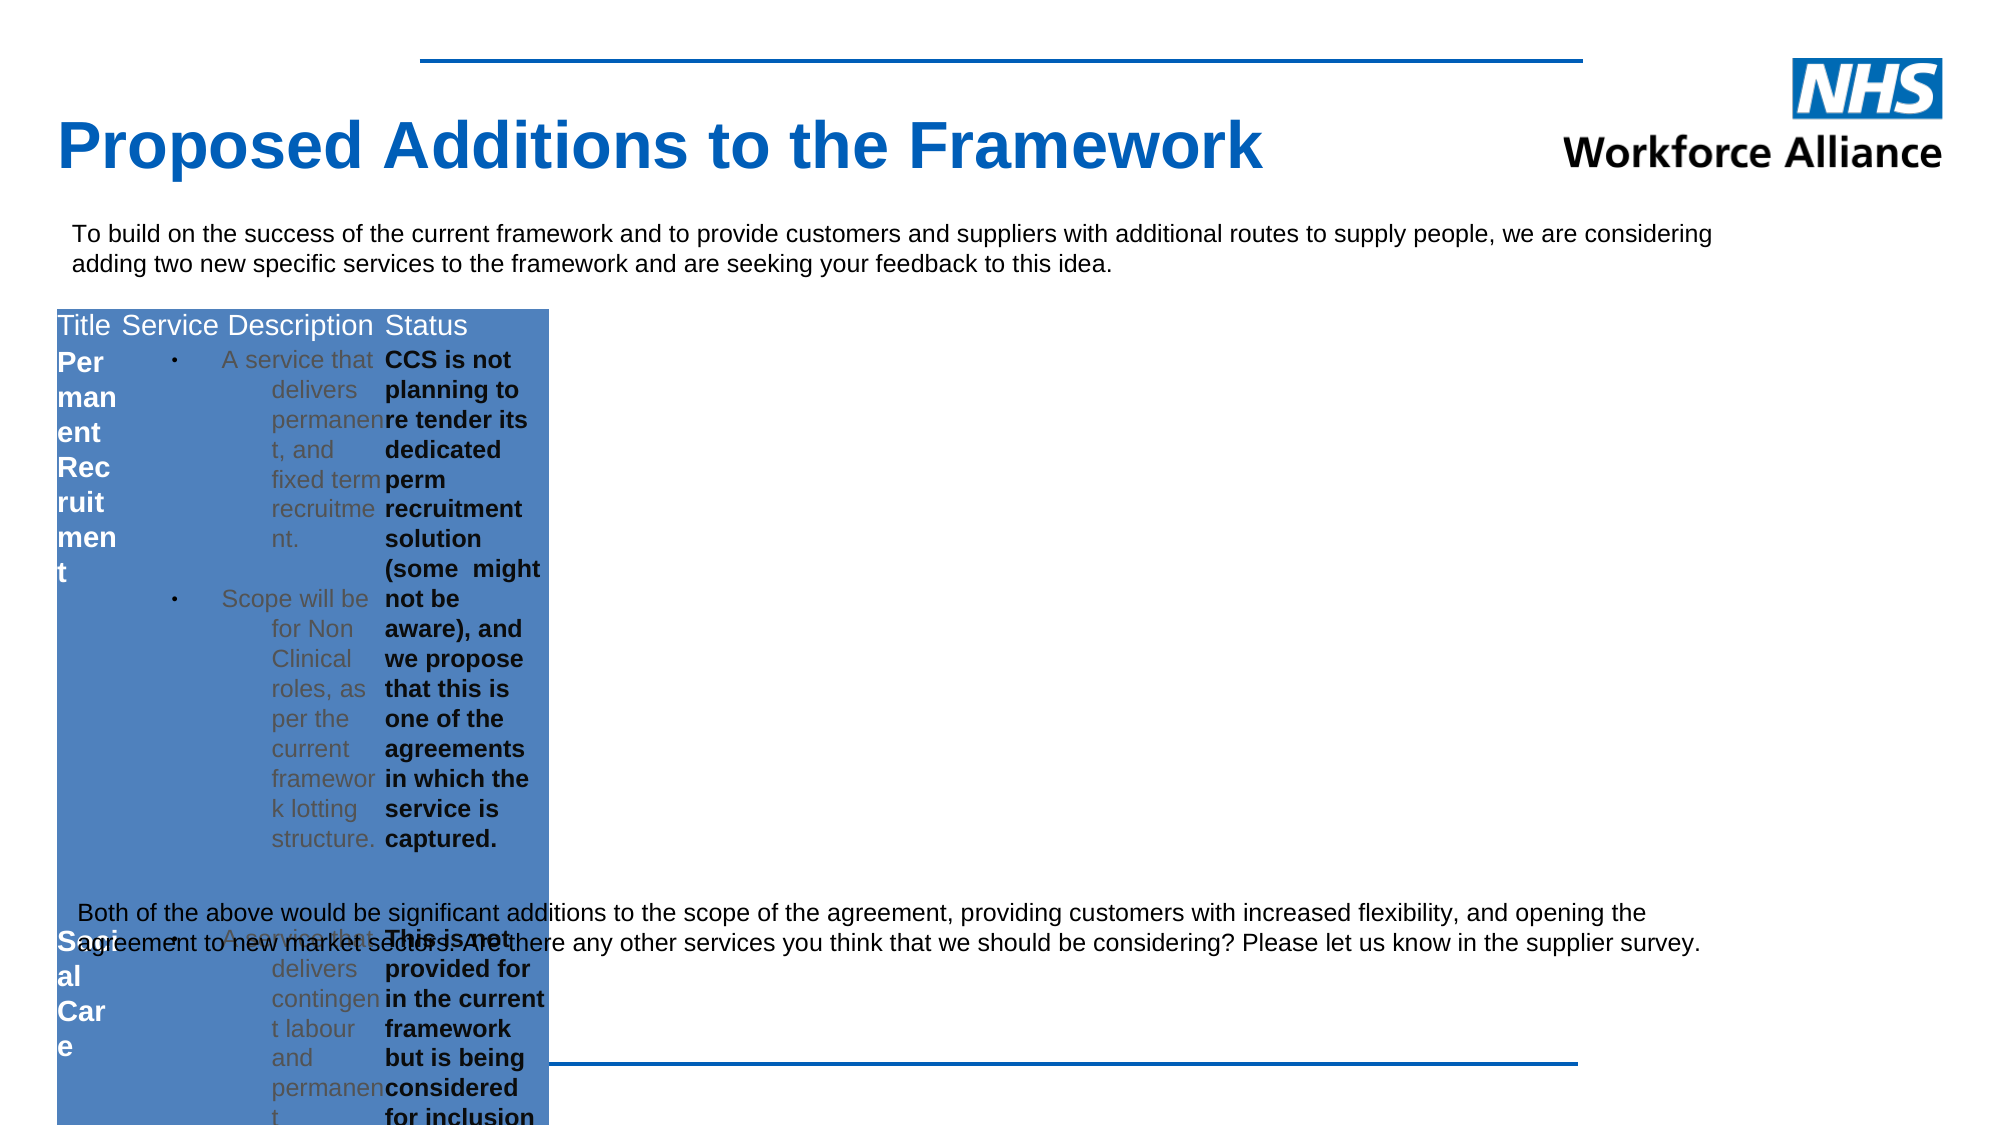

# Proposed Additions to the Framework
To build on the success of the current framework and to provide customers and suppliers with additional routes to supply people, we are considering adding two new specific services to the framework and are seeking your feedback to this idea.
| Title | Service Description | Status |
| --- | --- | --- |
| Permanent Recruitment | A service that delivers permanent, and fixed term recruitment. Scope will be for Non Clinical roles, as per the current framework lotting structure. | CCS is not planning to re tender its dedicated perm recruitment solution (some might not be aware), and we propose that this is one of the agreements in which the service is captured. |
| Social Care | A service that delivers contingent labour and permanent recruitment but with a focus on Social Care roles. Scope will include roles that require formalised social care qualification. | This is not provided for in the current framework but is being considered for inclusion in the new framework. Interaction with customers suggests that this is a opportunity to support CCS strategy in supporting WPS. |
Both of the above would be significant additions to the scope of the agreement, providing customers with increased flexibility, and opening the agreement to new market sectors. Are there any other services you think that we should be considering? Please let us know in the supplier survey.
Bringing together
people who care